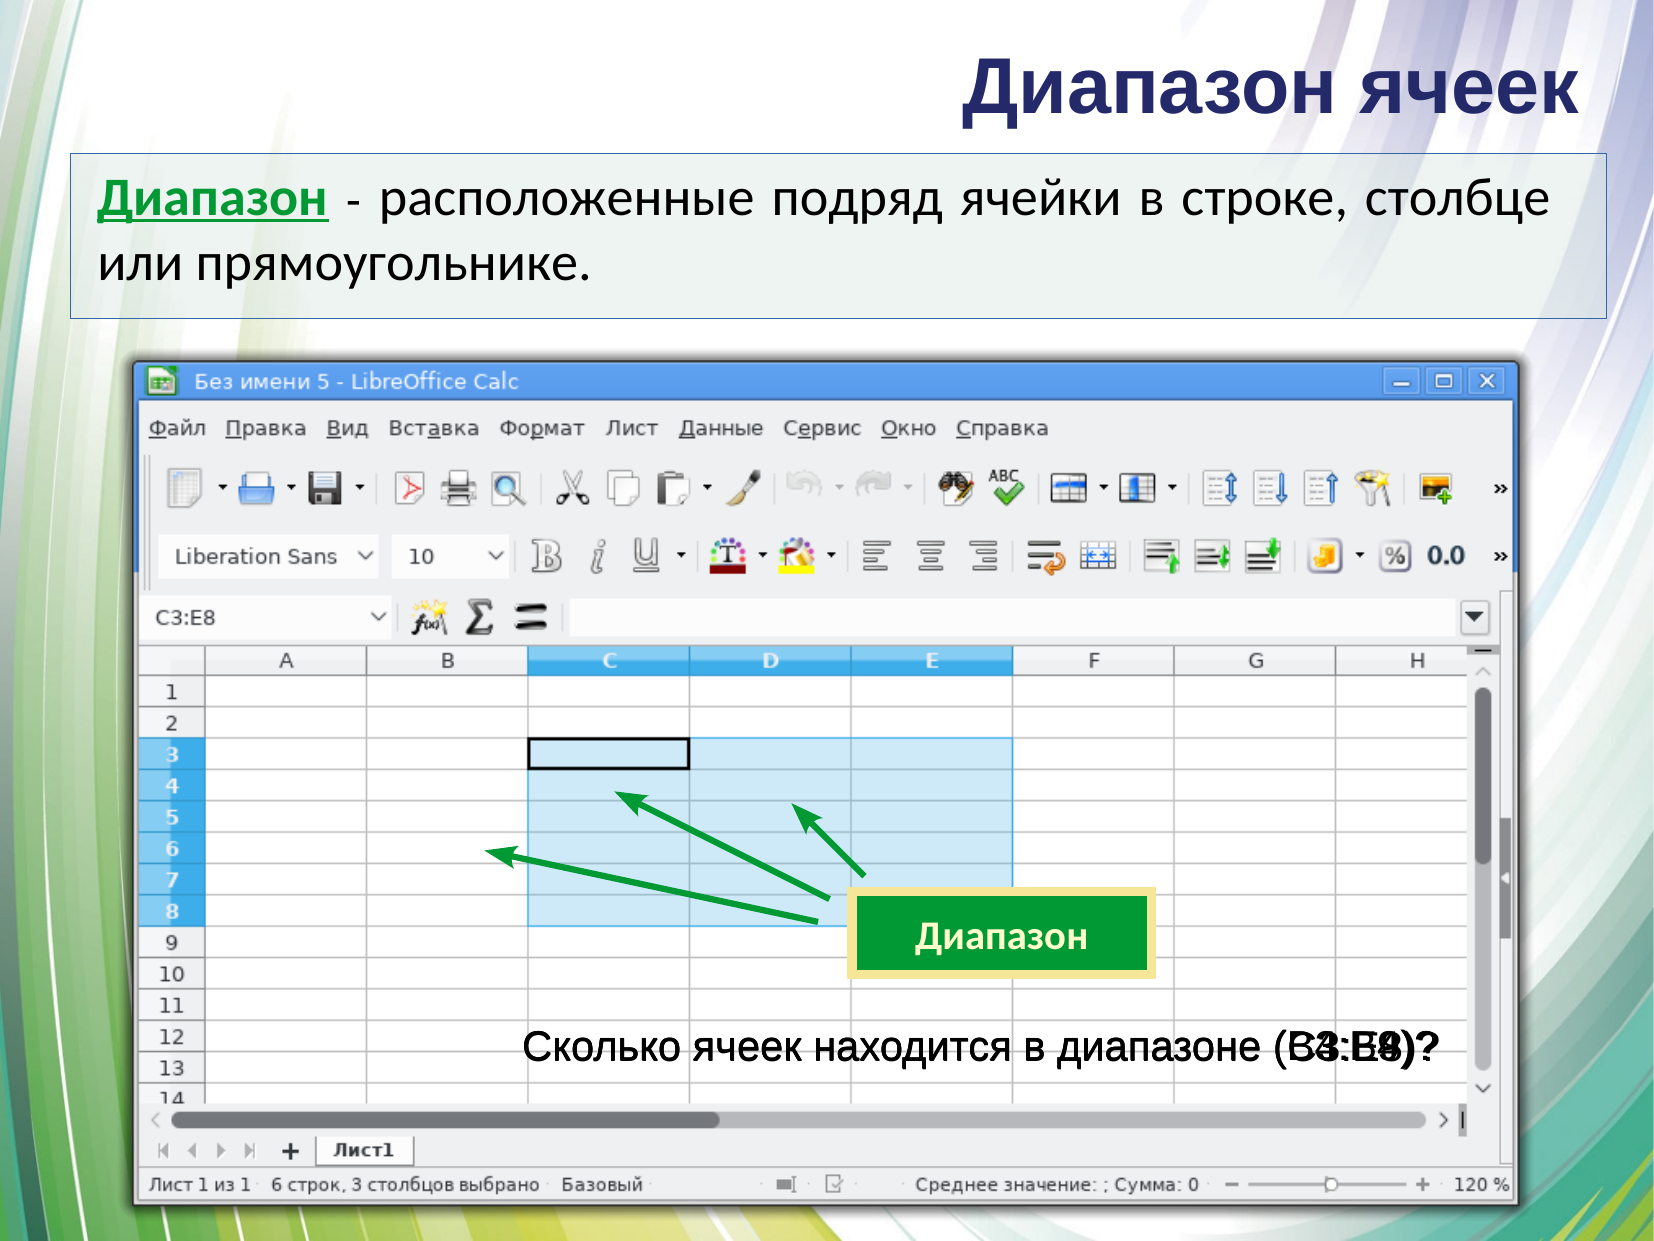

Диапазон ячеек
Диапазон - расположенные подряд ячейки в строке, столбце или прямоугольнике.
Диапазон
Сколько ячеек находится в диапазоне (В4:Е4)?
Сколько ячеек находится в диапазоне (В3:В9)?
Сколько ячеек находится в диапазоне (С3:Е8)?